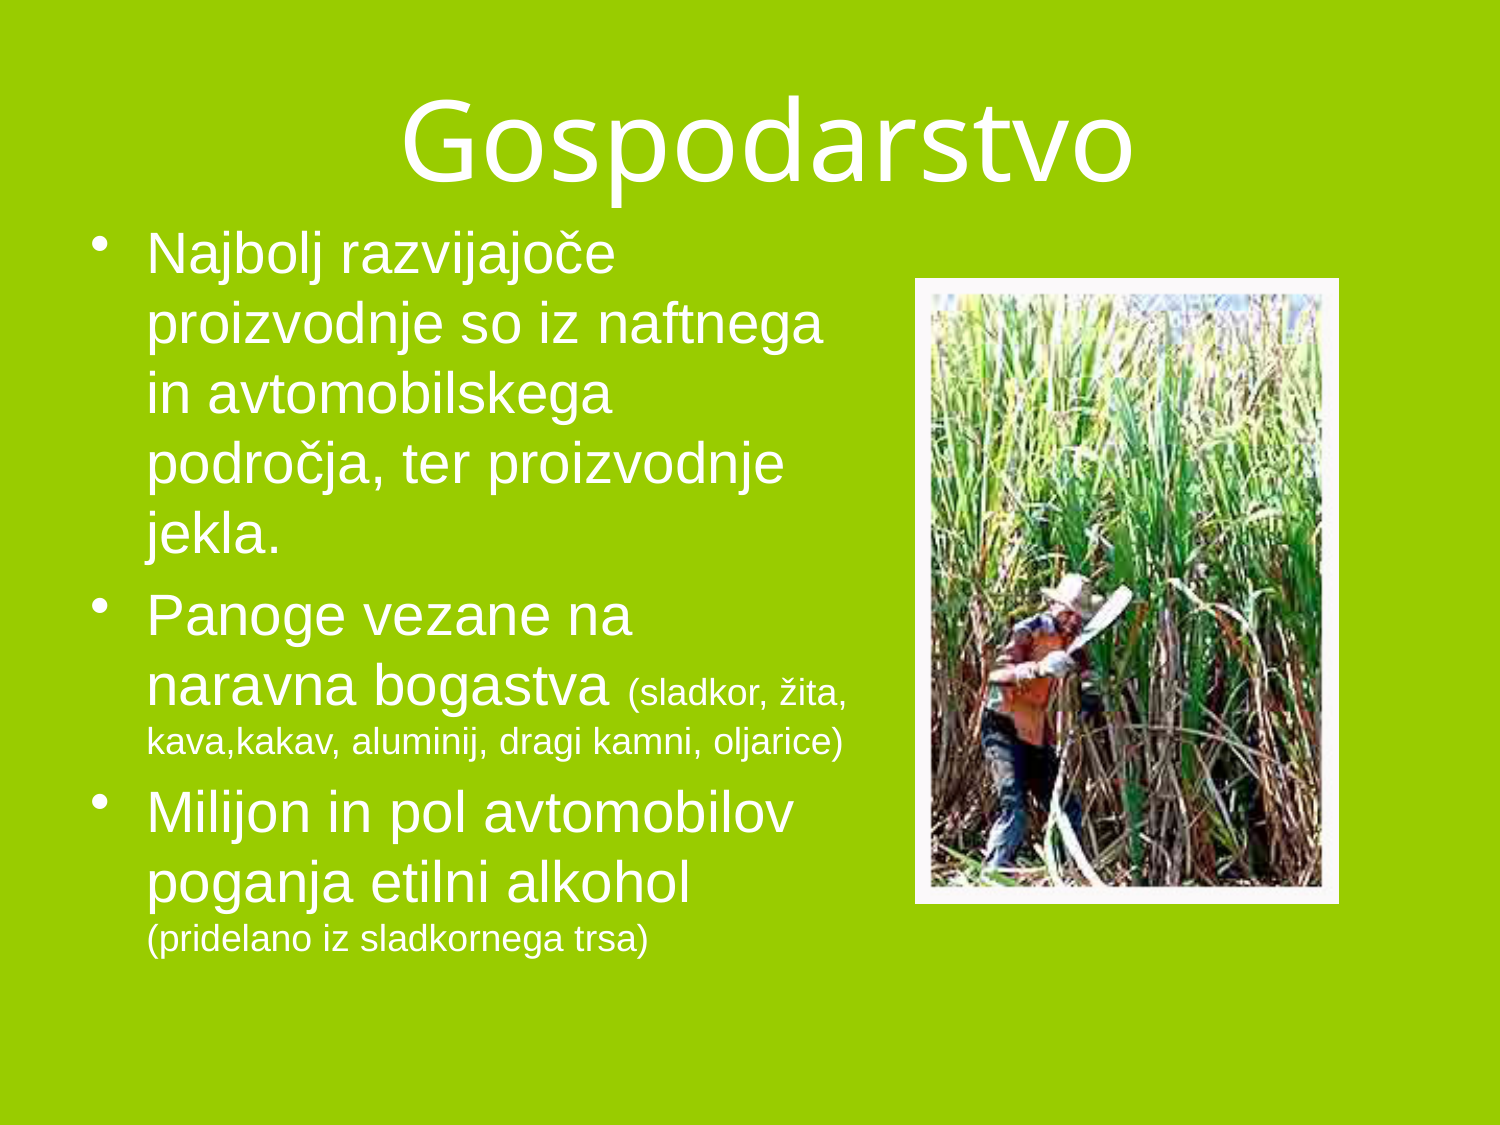

# Gospodarstvo
Najbolj razvijajoče proizvodnje so iz naftnega in avtomobilskega področja, ter proizvodnje jekla.
Panoge vezane na naravna bogastva (sladkor, žita, kava,kakav, aluminij, dragi kamni, oljarice)
Milijon in pol avtomobilov poganja etilni alkohol (pridelano iz sladkornega trsa)